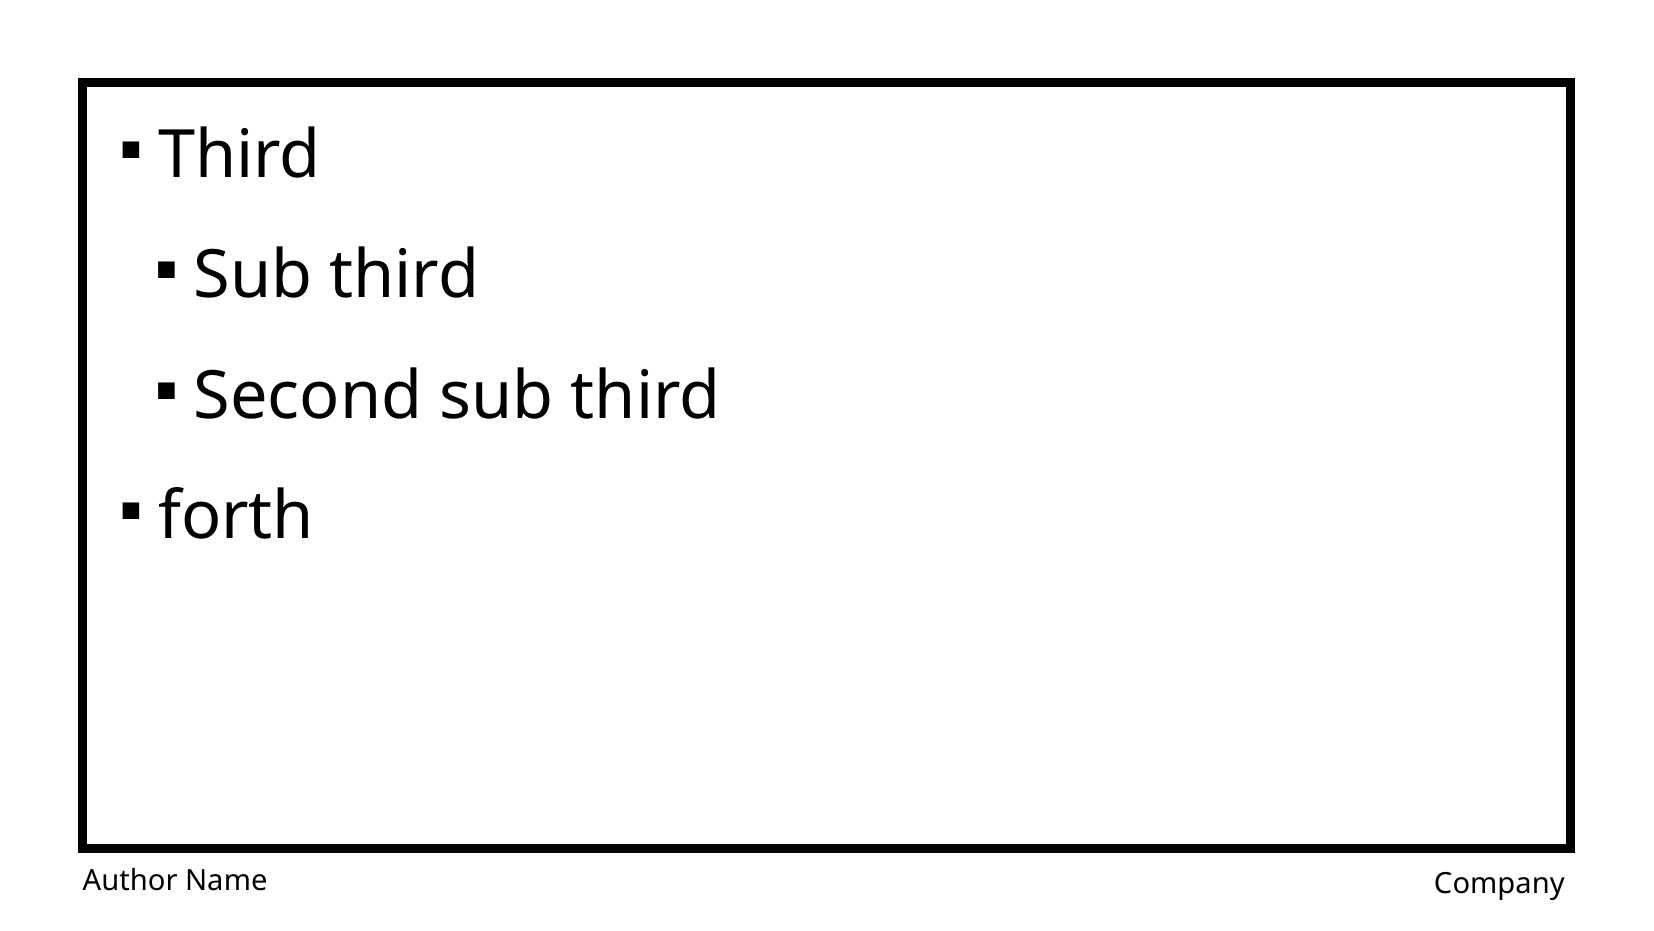

# Third
Sub third
Second sub third
forth